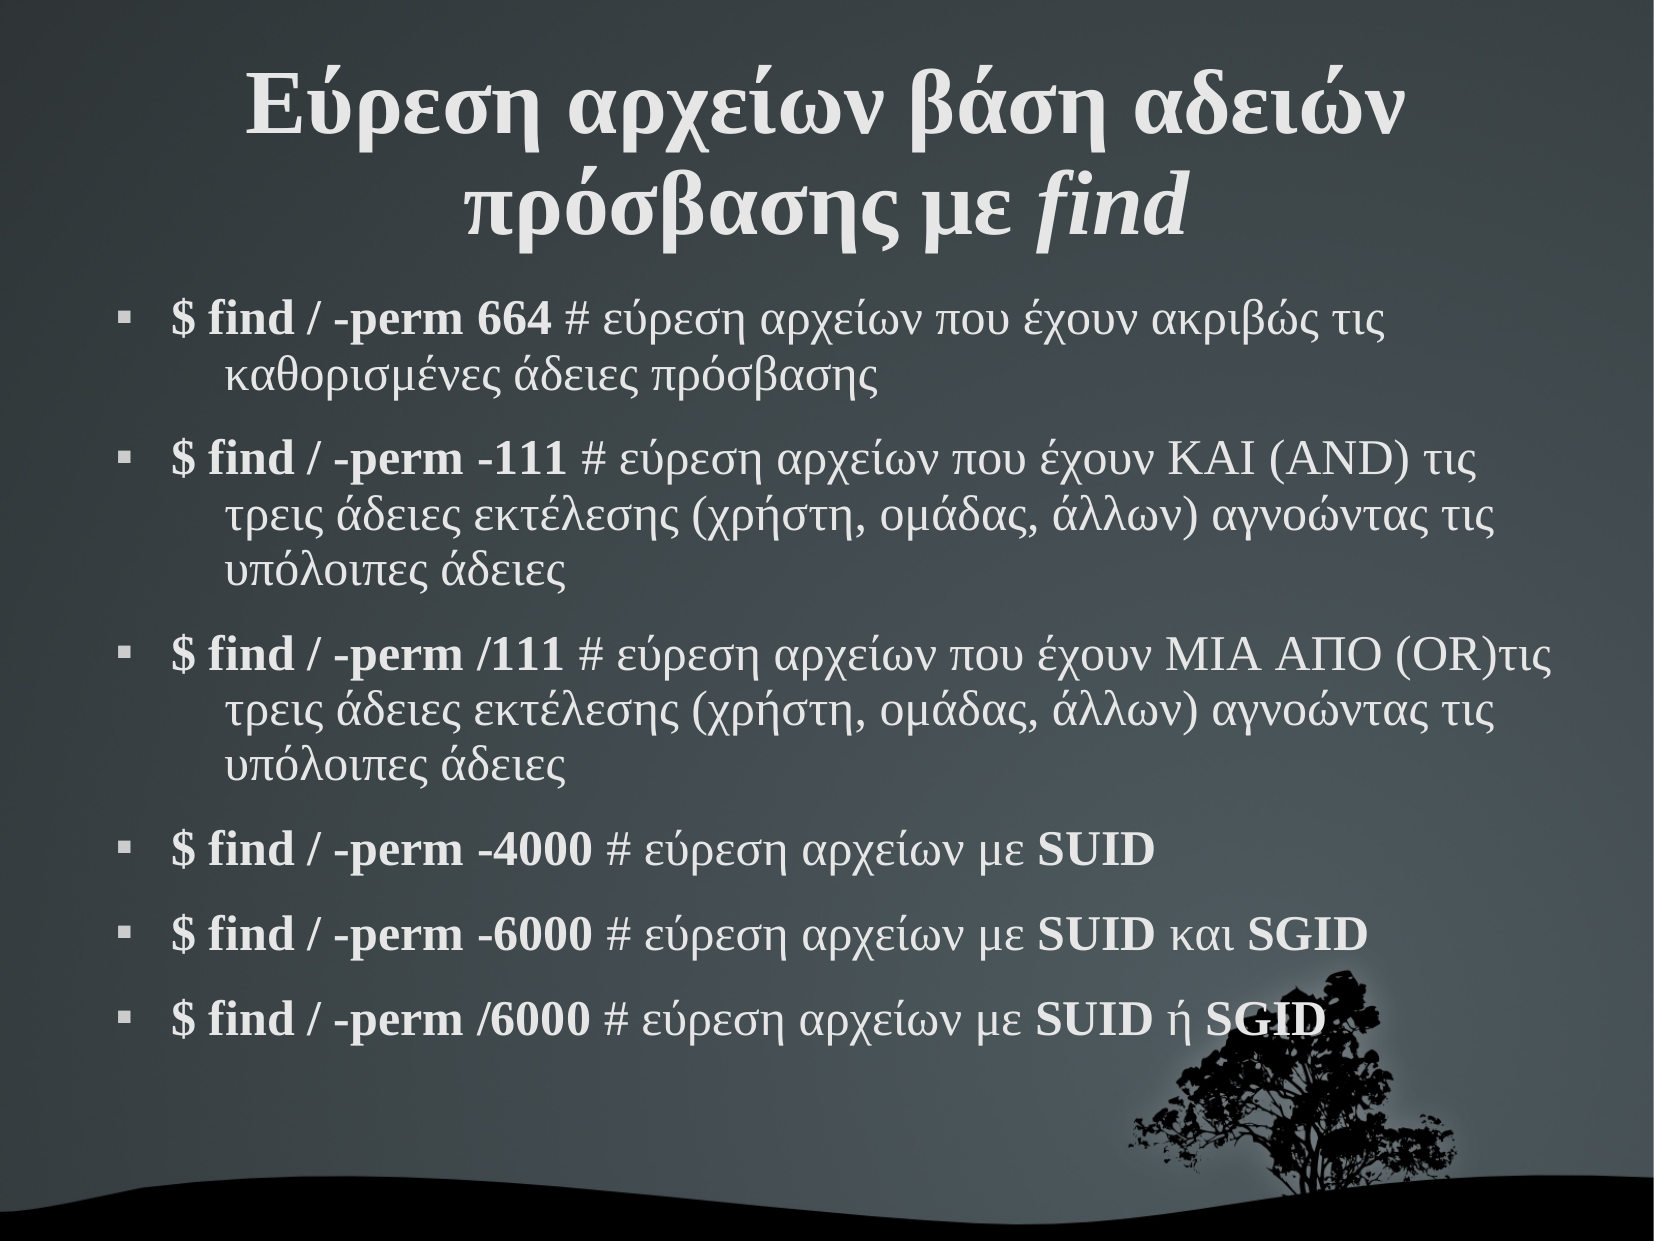

# Εύρεση αρχείων βάση αδειών πρόσβασης με find
$ find / -perm 664 # εύρεση αρχείων που έχουν ακριβώς τις καθορισμένες άδειες πρόσβασης
$ find / -perm -111 # εύρεση αρχείων που έχουν ΚΑΙ (AND) τις τρεις άδειες εκτέλεσης (χρήστη, ομάδας, άλλων) αγνοώντας τις υπόλοιπες άδειες
$ find / -perm /111 # εύρεση αρχείων που έχουν ΜΙΑ ΑΠΟ (OR)τις τρεις άδειες εκτέλεσης (χρήστη, ομάδας, άλλων) αγνοώντας τις υπόλοιπες άδειες
$ find / -perm -4000 # εύρεση αρχείων με SUID
$ find / -perm -6000 # εύρεση αρχείων με SUID και SGID
$ find / -perm /6000 # εύρεση αρχείων με SUID ή SGID